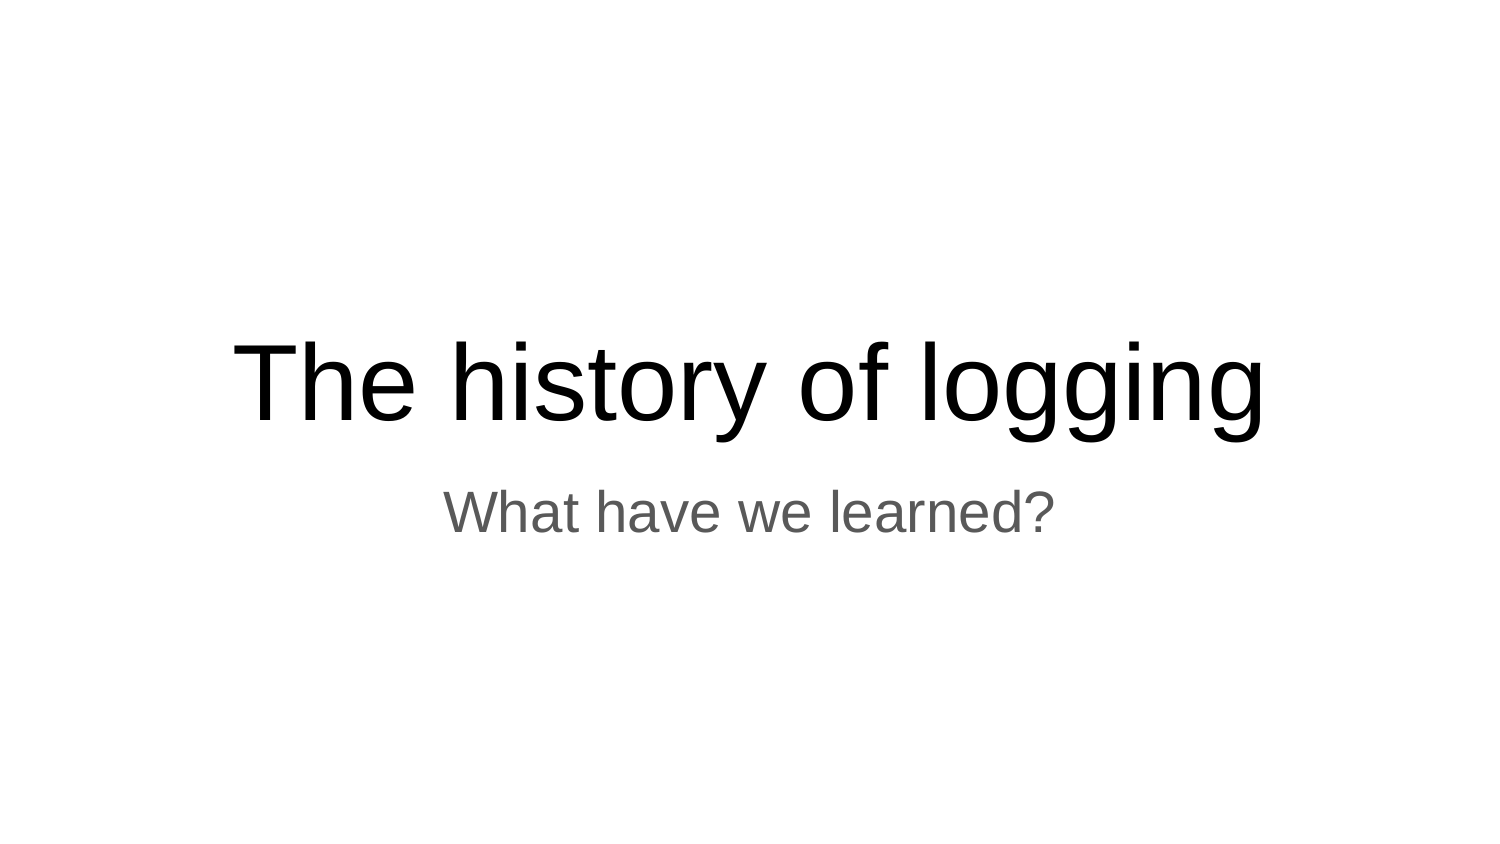

# The history of logging
What have we learned?